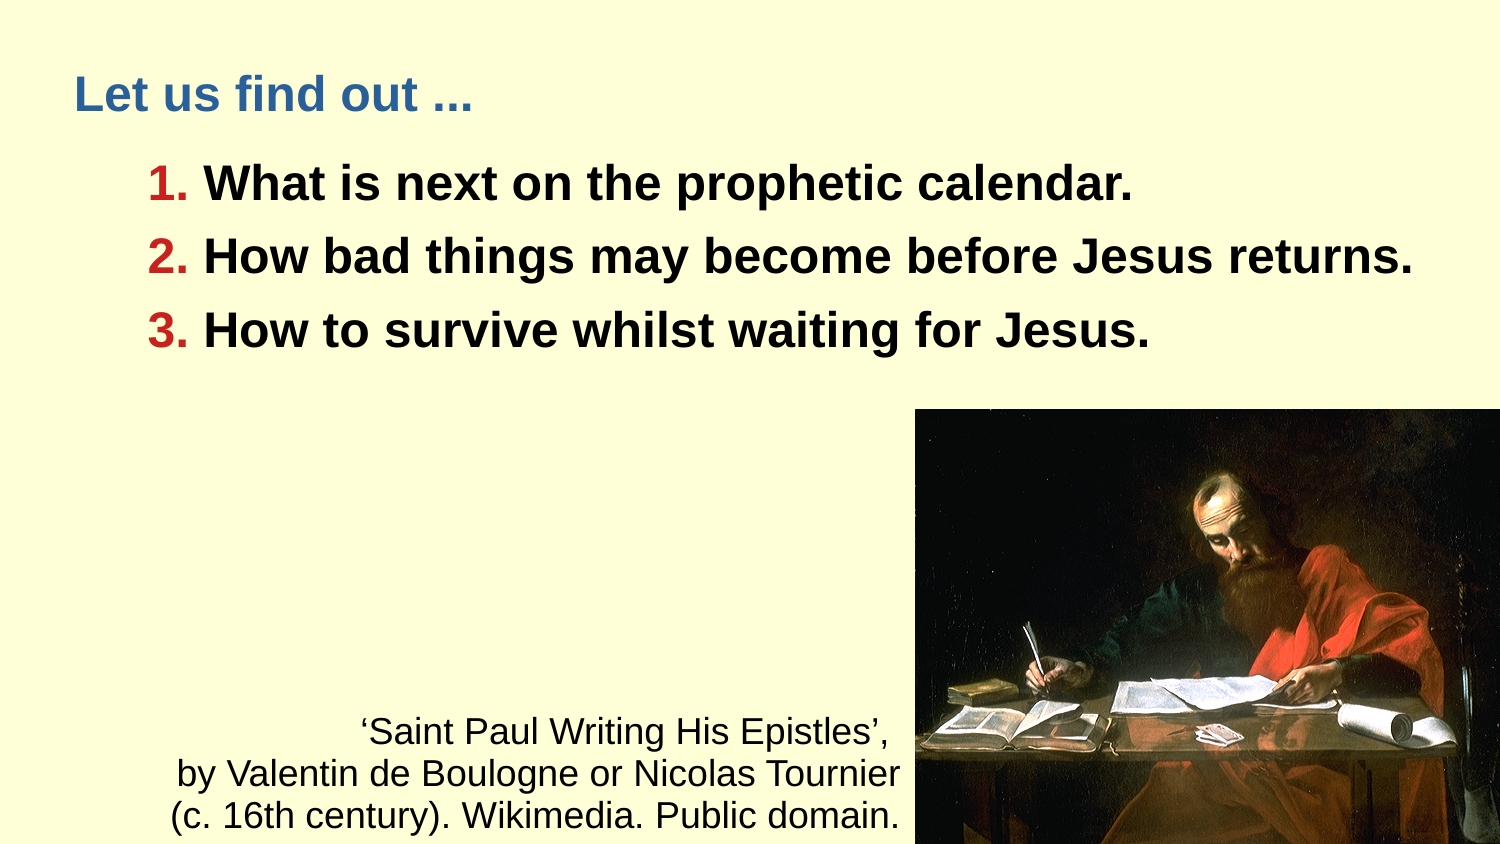

Let us find out ...
	1. What is next on the prophetic calendar.
	2. How bad things may become before Jesus returns.
	3. How to survive whilst waiting for Jesus.
‘Saint Paul Writing His Epistles’,
by Valentin de Boulogne or Nicolas Tournier (c. 16th century). Wikimedia. Public domain.